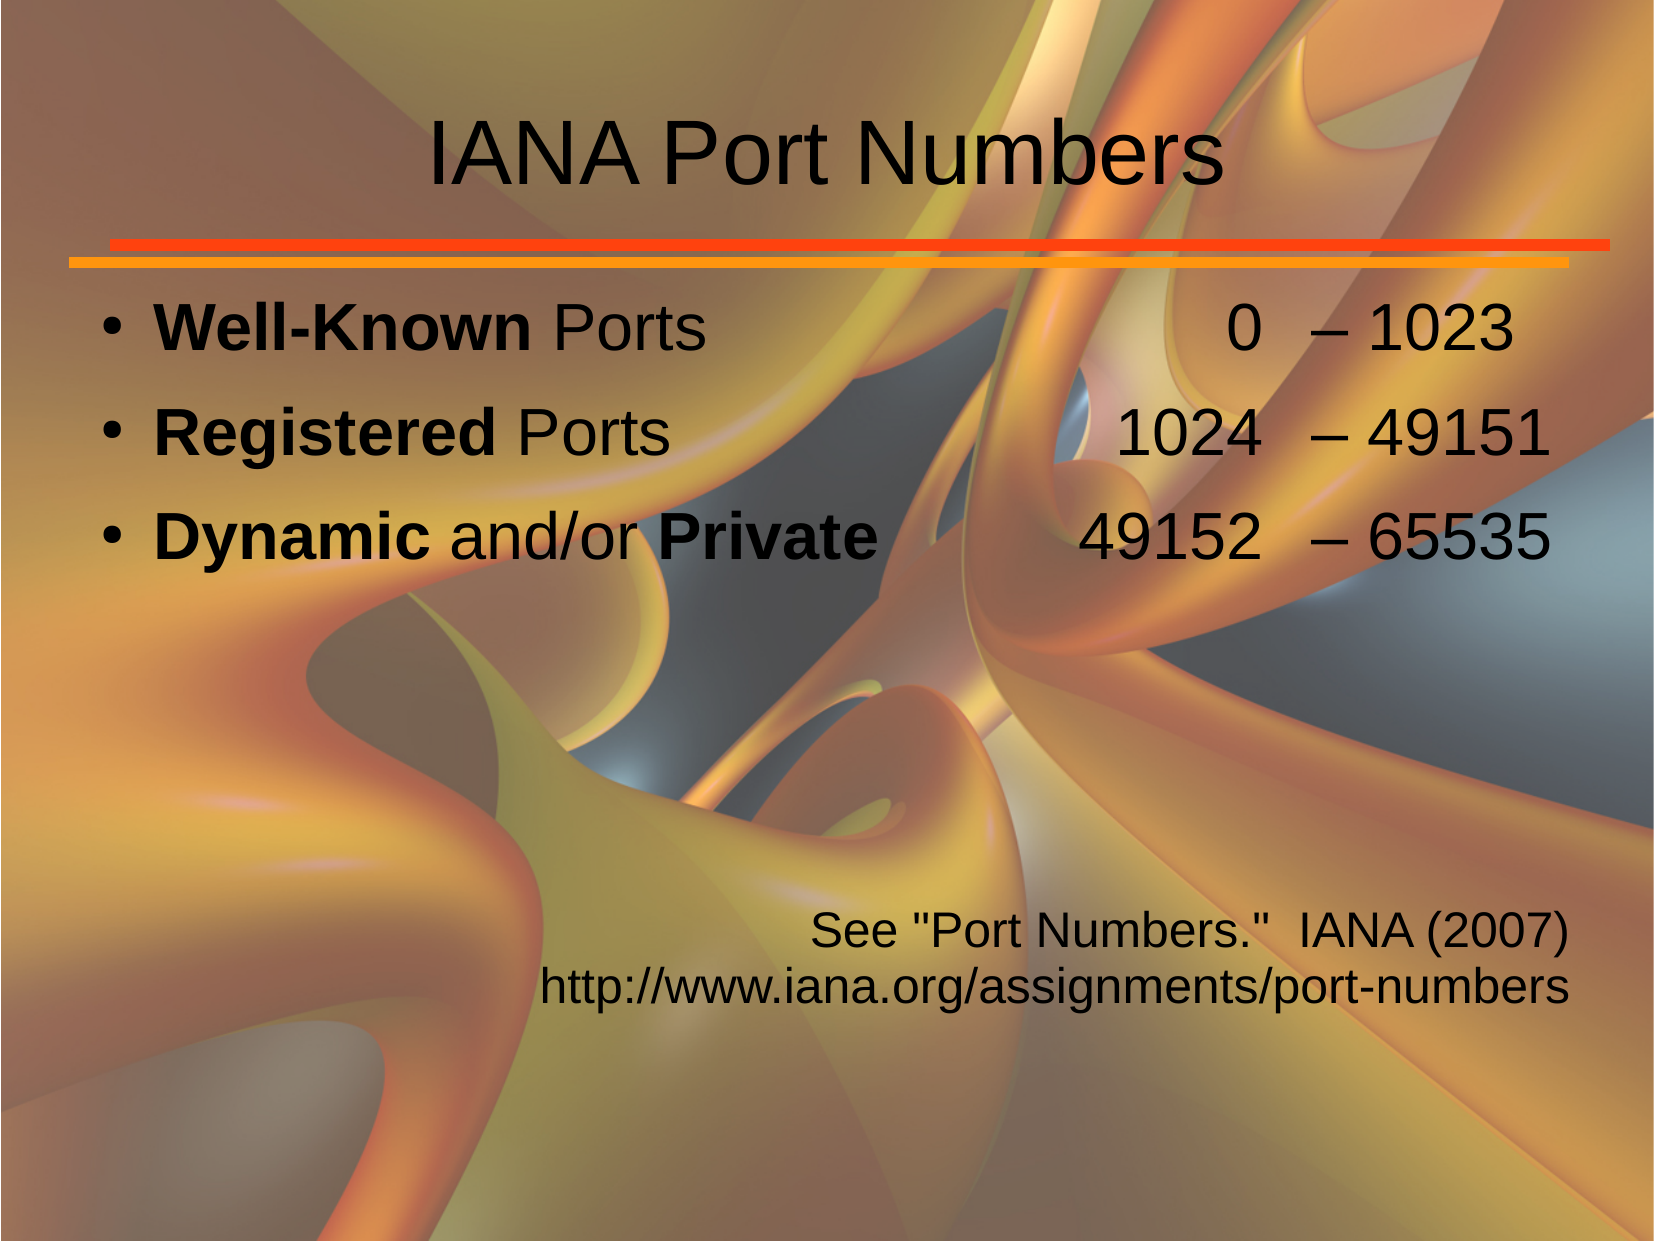

# IANA Port Numbers
Well-Known Ports 	0	 – 1023
Registered Ports 	1024	 – 49151
Dynamic and/or Private 	49152	 – 65535
See "Port Numbers." IANA (2007)
http://www.iana.org/assignments/port-numbers